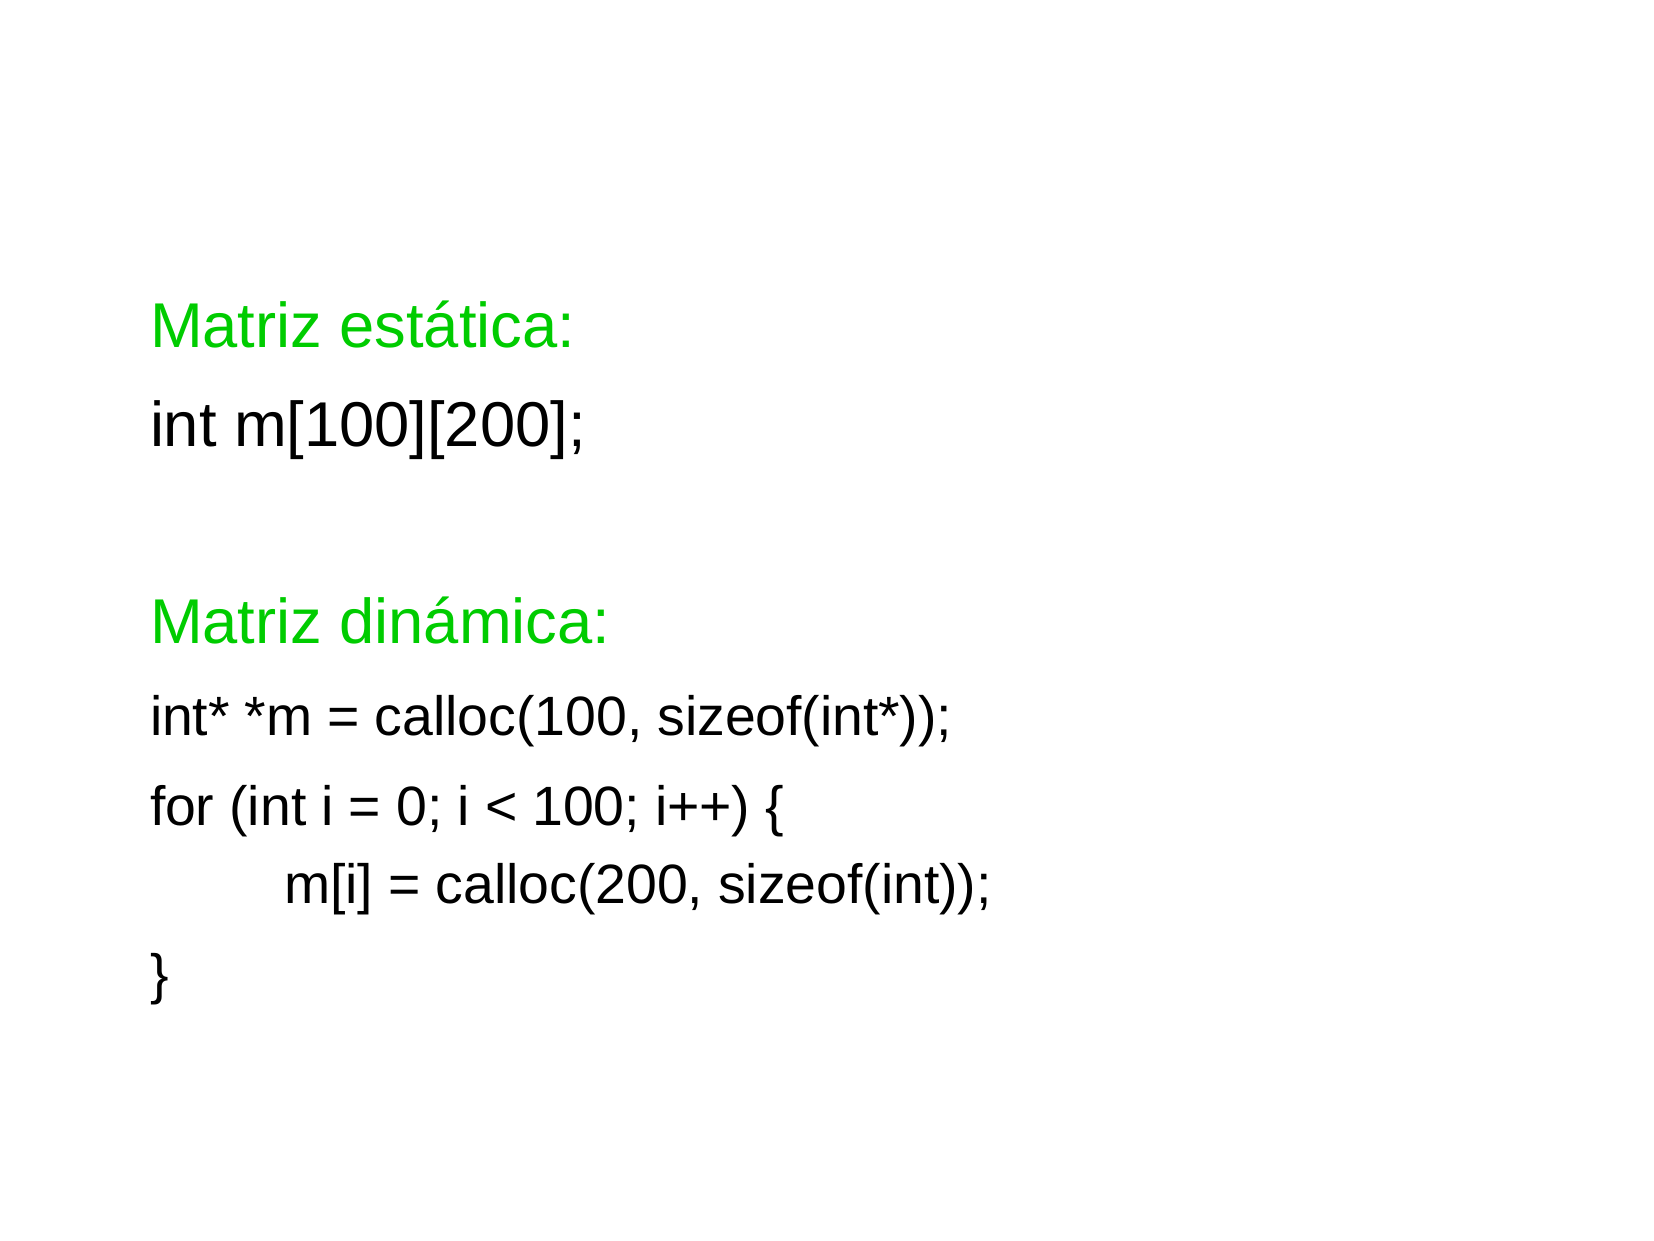

# Matriz estática:
int m[100][200];
Matriz dinámica:
int* *m = calloc(100, sizeof(int*));
for (int i = 0; i < 100; i++) {
m[i] = calloc(200, sizeof(int));
}